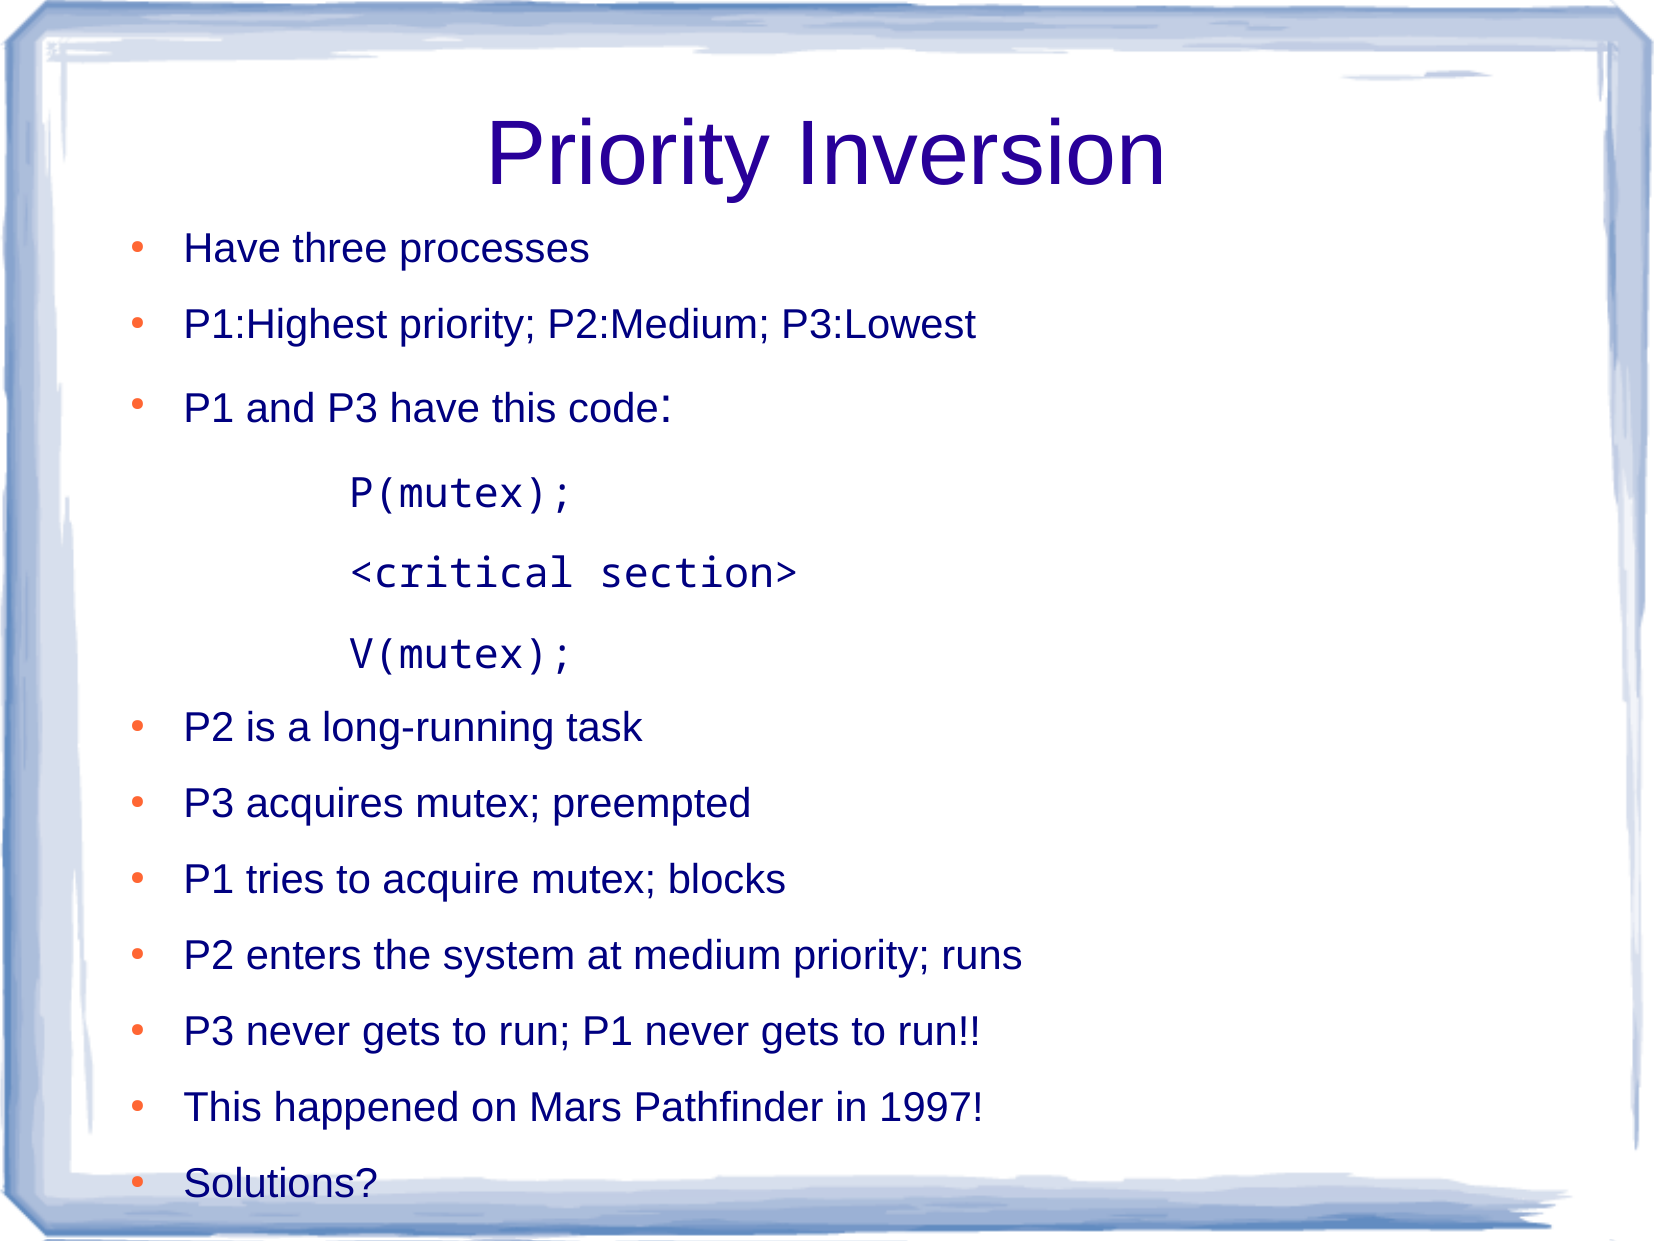

# Priority Inversion
Have three processes
P1:Highest priority; P2:Medium; P3:Lowest
P1 and P3 have this code:
P(mutex);
<critical section>
V(mutex);
P2 is a long-running task
P3 acquires mutex; preempted
P1 tries to acquire mutex; blocks
P2 enters the system at medium priority; runs
P3 never gets to run; P1 never gets to run!!
This happened on Mars Pathfinder in 1997!
Solutions?